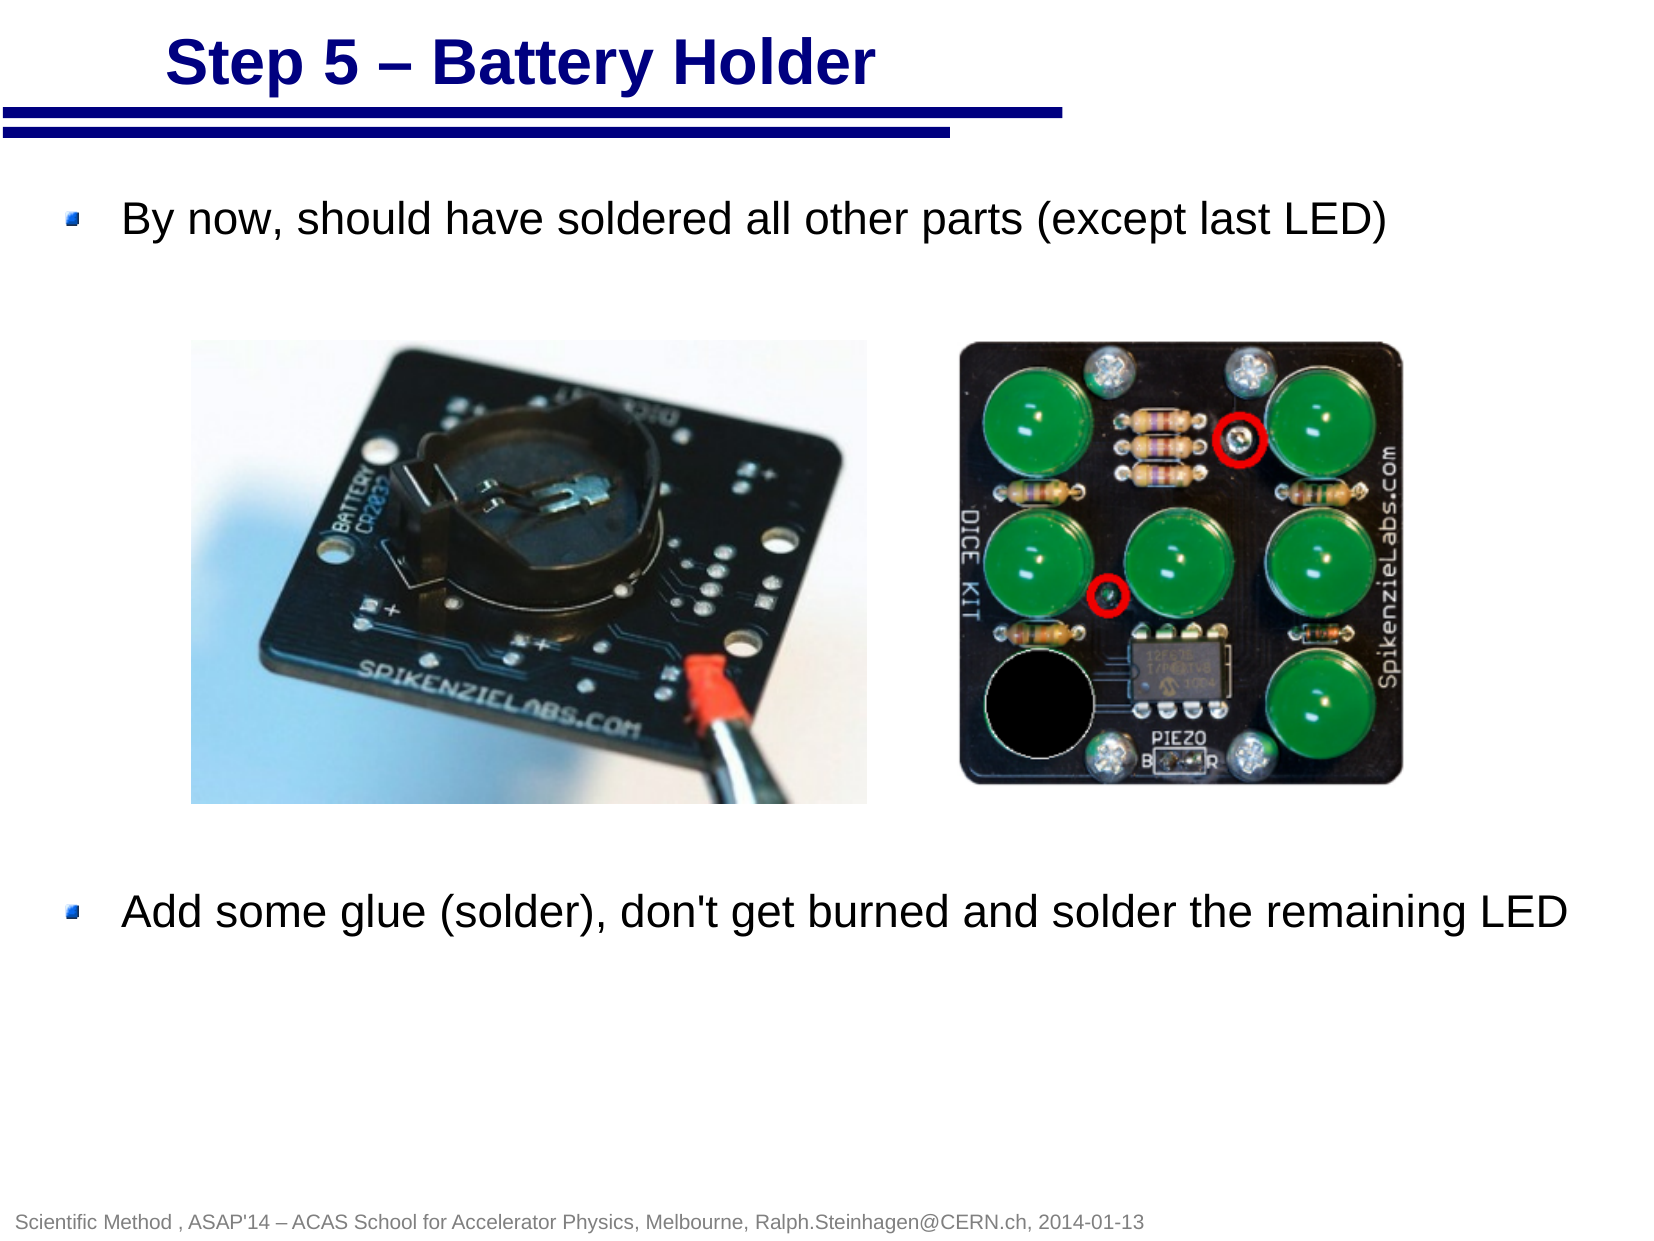

# Step 5 – Battery Holder
By now, should have soldered all other parts (except last LED)
Add some glue (solder), don't get burned and solder the remaining LED